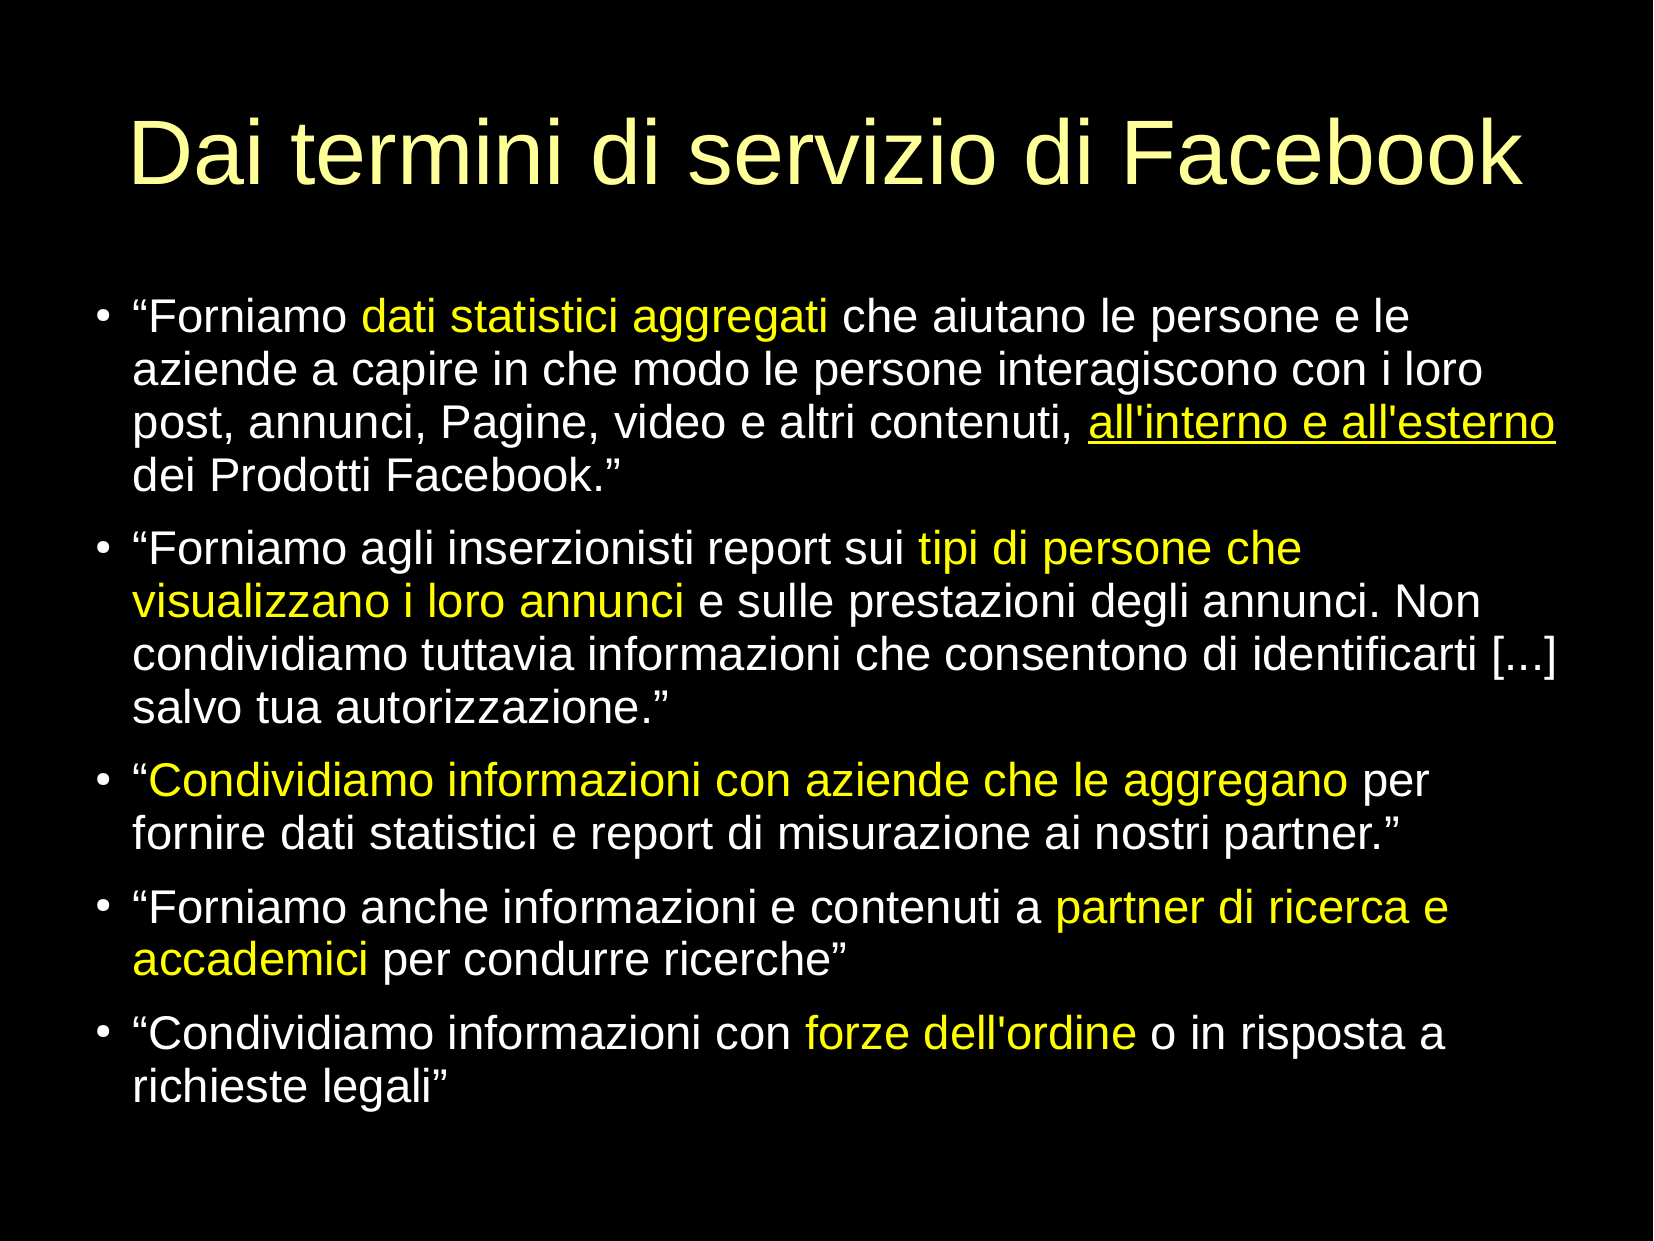

# Dai termini di servizio di Facebook
“Forniamo dati statistici aggregati che aiutano le persone e le aziende a capire in che modo le persone interagiscono con i loro post, annunci, Pagine, video e altri contenuti, all'interno e all'esterno dei Prodotti Facebook.”
“Forniamo agli inserzionisti report sui tipi di persone che visualizzano i loro annunci e sulle prestazioni degli annunci. Non condividiamo tuttavia informazioni che consentono di identificarti [...] salvo tua autorizzazione.”
“Condividiamo informazioni con aziende che le aggregano per fornire dati statistici e report di misurazione ai nostri partner.”
“Forniamo anche informazioni e contenuti a partner di ricerca e accademici per condurre ricerche”
“Condividiamo informazioni con forze dell'ordine o in risposta a richieste legali”